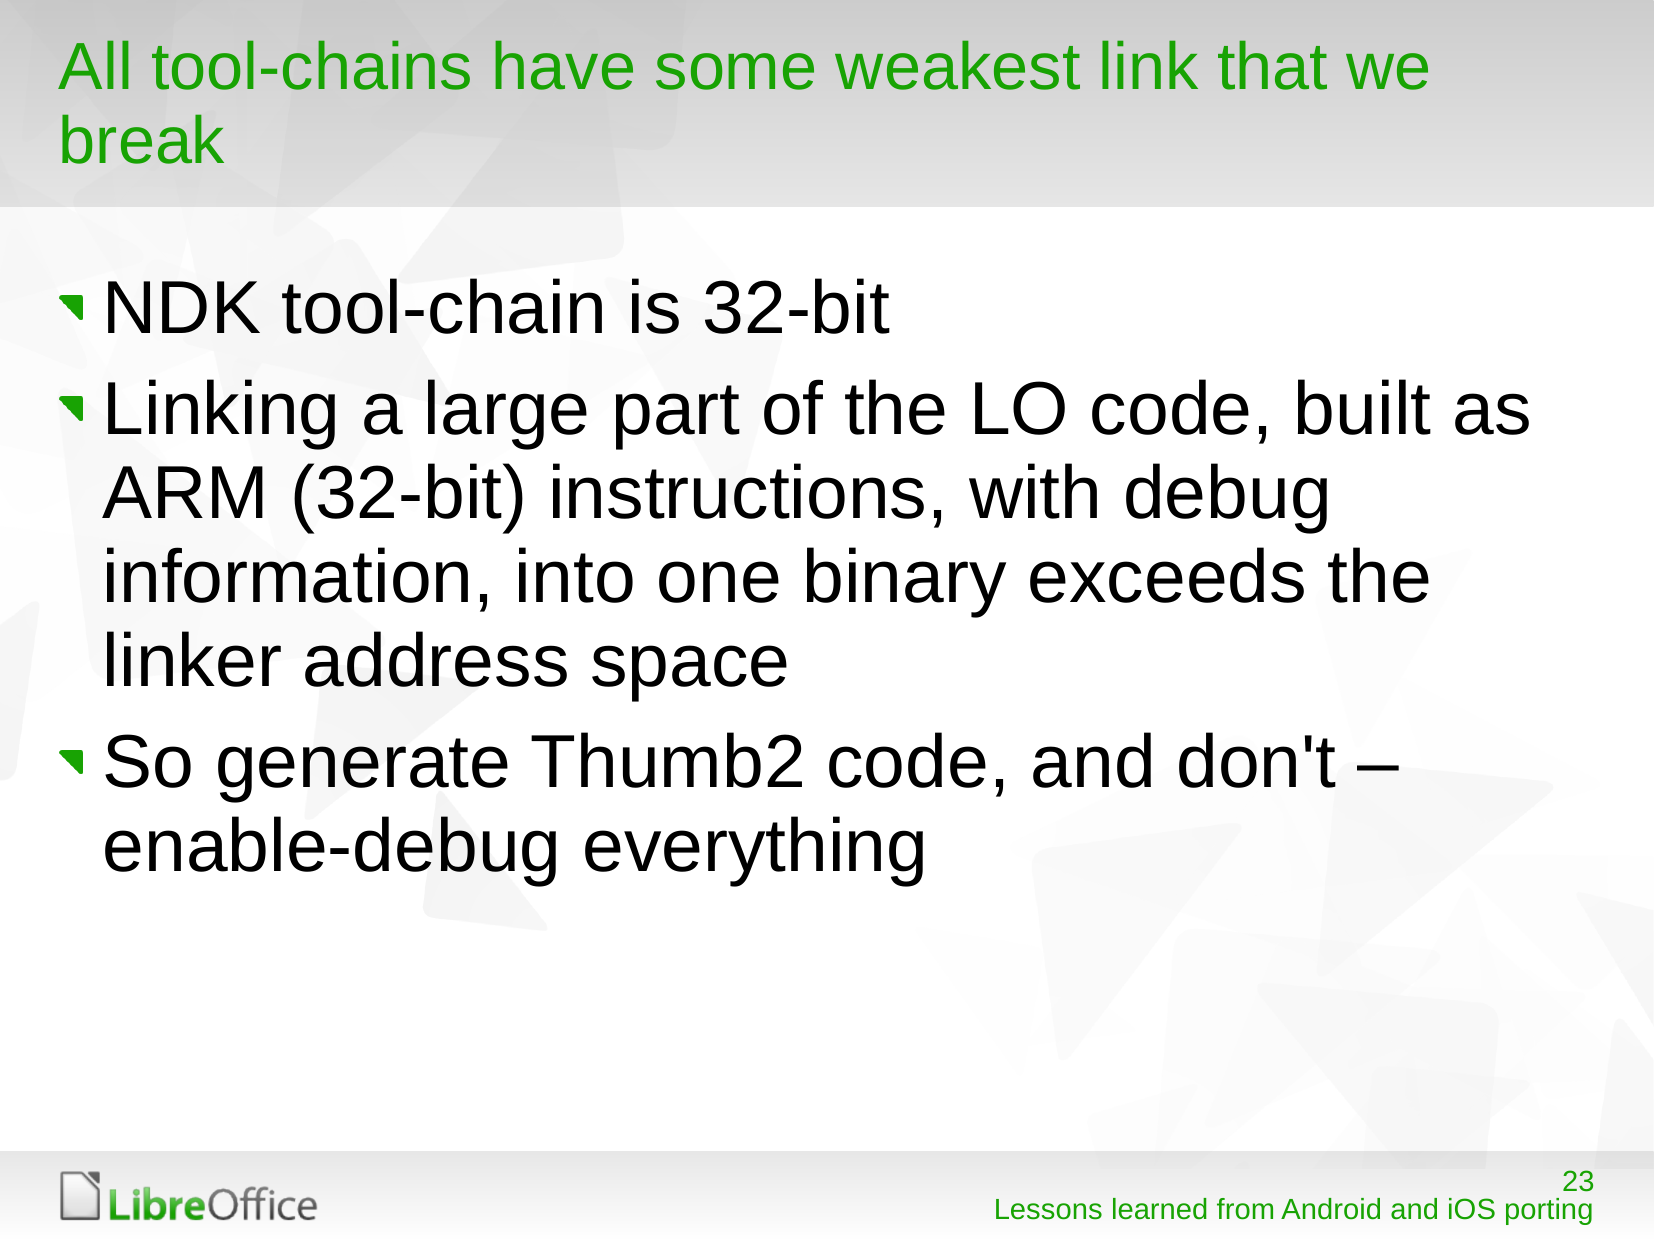

# All tool-chains have some weakest link that we break
NDK tool-chain is 32-bit
Linking a large part of the LO code, built as ARM (32-bit) instructions, with debug information, into one binary exceeds the linker address space
So generate Thumb2 code, and don't –enable-debug everything
23
Lessons learned from Android and iOS porting